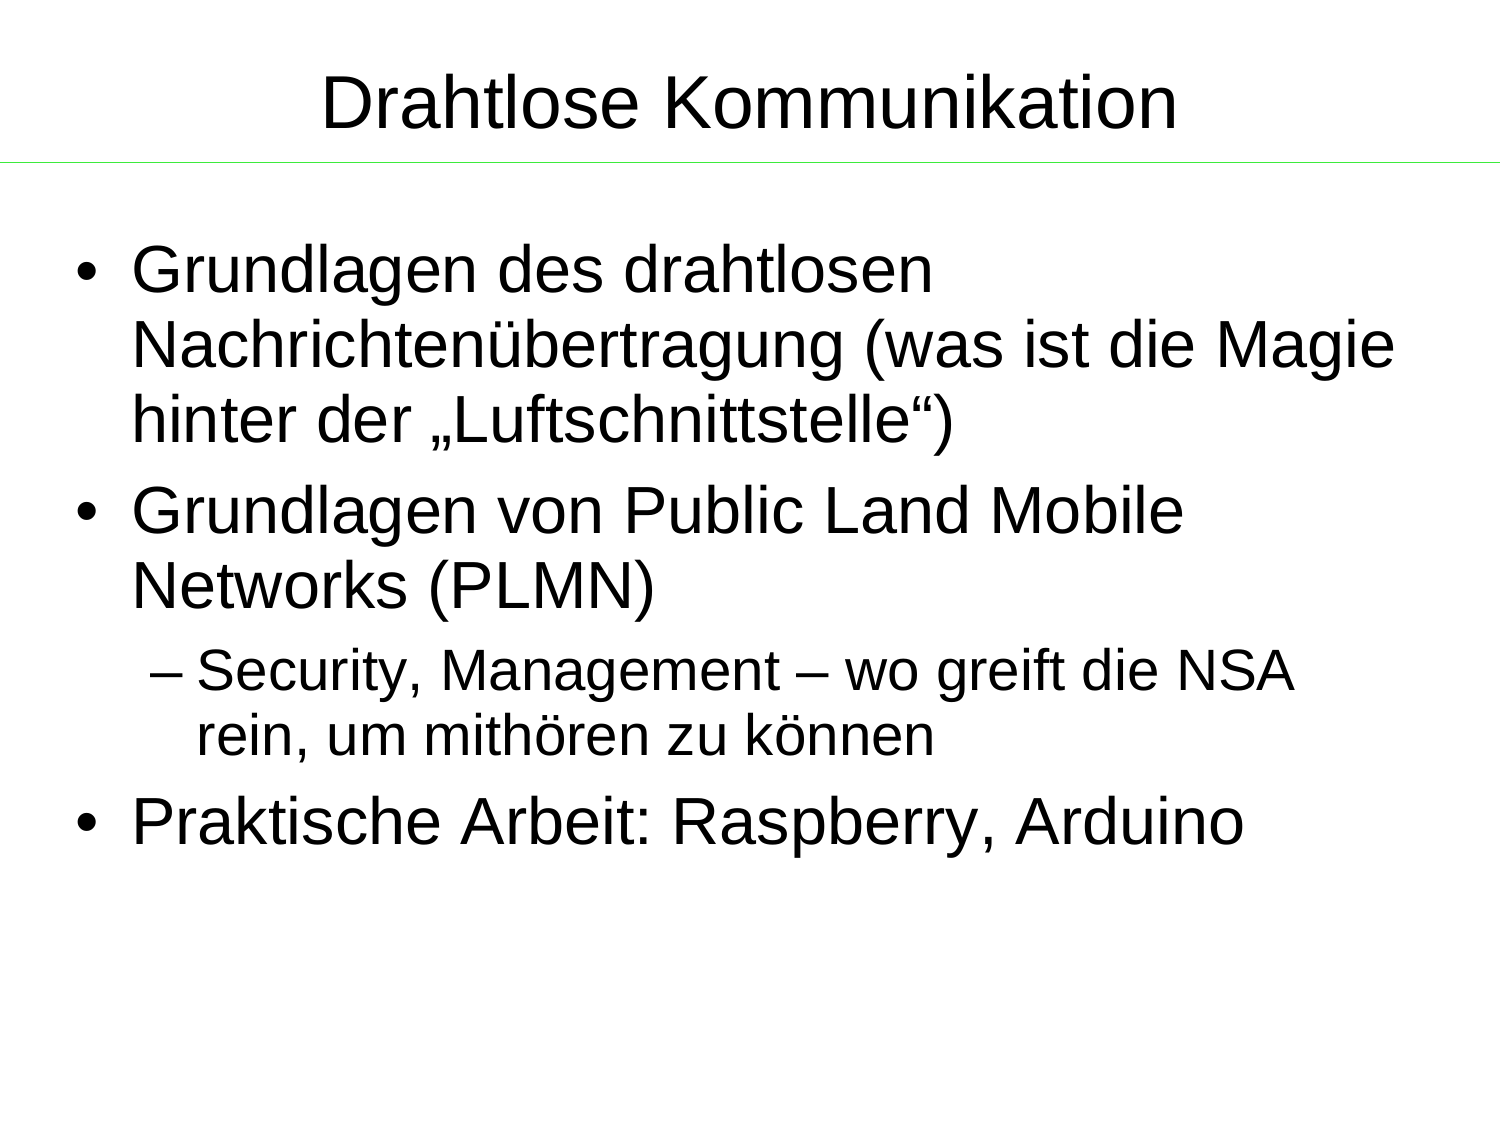

# Drahtlose Kommunikation
Grundlagen des drahtlosen Nachrichtenübertragung (was ist die Magie hinter der „Luftschnittstelle“)
Grundlagen von Public Land Mobile Networks (PLMN)
Security, Management – wo greift die NSA rein, um mithören zu können
Praktische Arbeit: Raspberry, Arduino